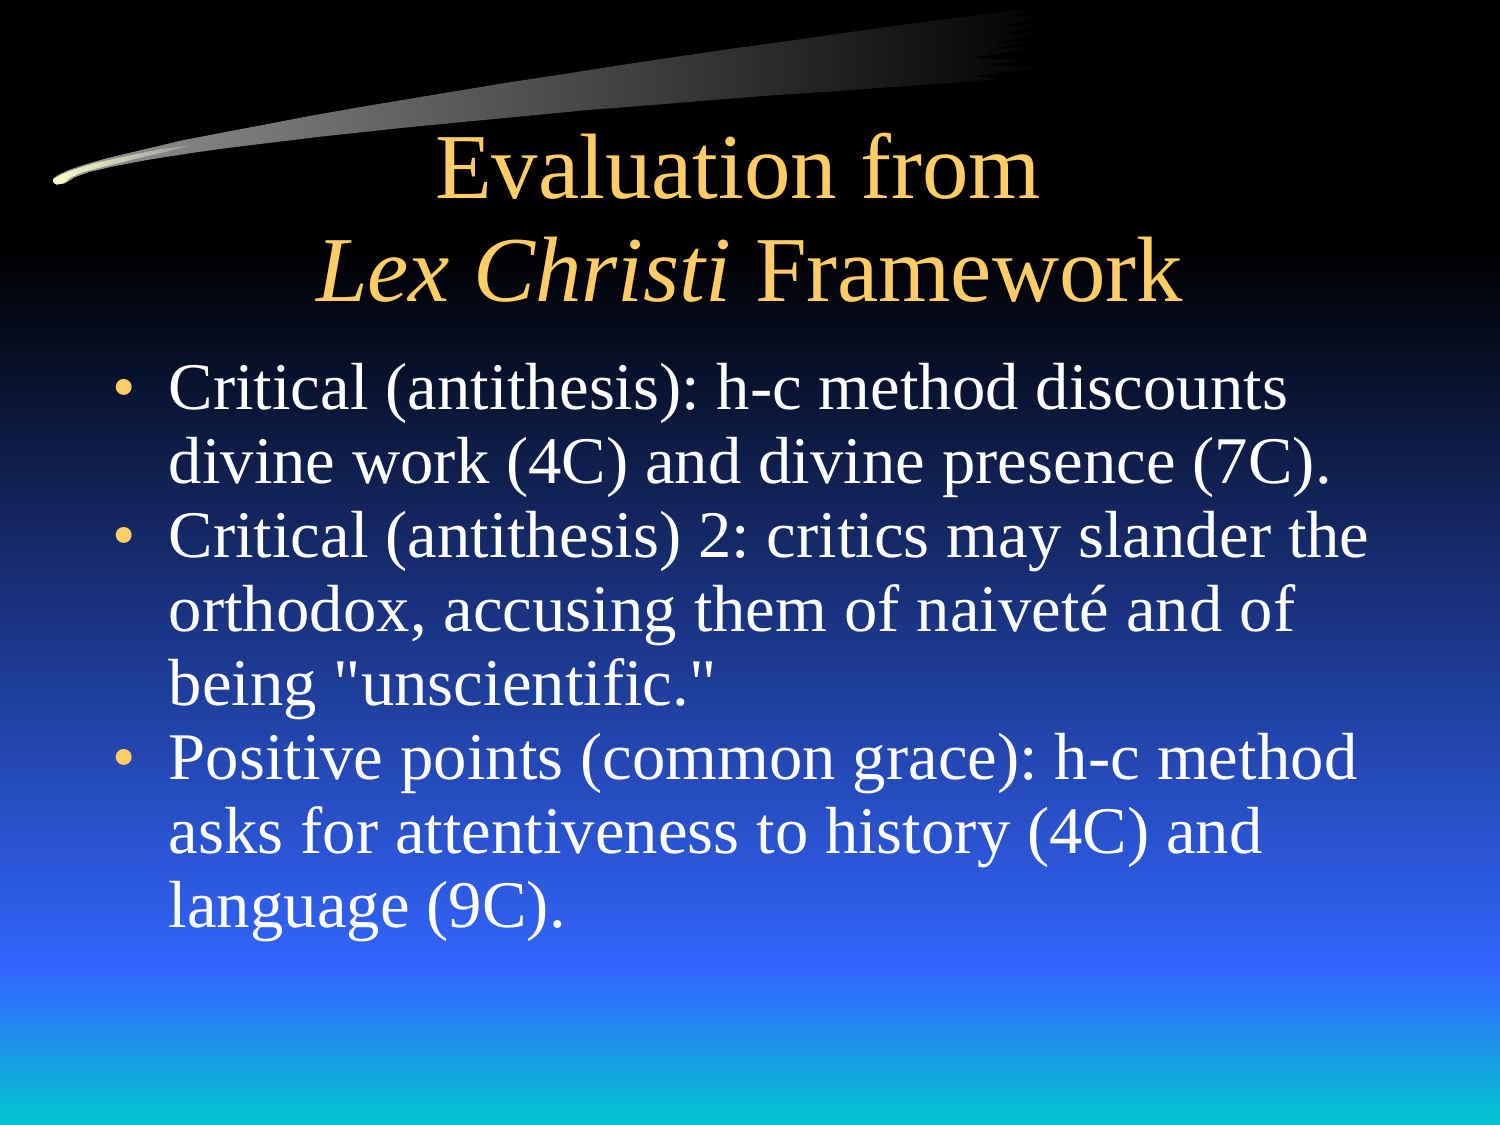

# Evaluation from Lex Christi Framework
Critical (antithesis): h-c method discounts divine work (4C) and divine presence (7C).
Critical (antithesis) 2: critics may slander the orthodox, accusing them of naiveté and of being "unscientific."
Positive points (common grace): h-c method asks for attentiveness to history (4C) and language (9C).